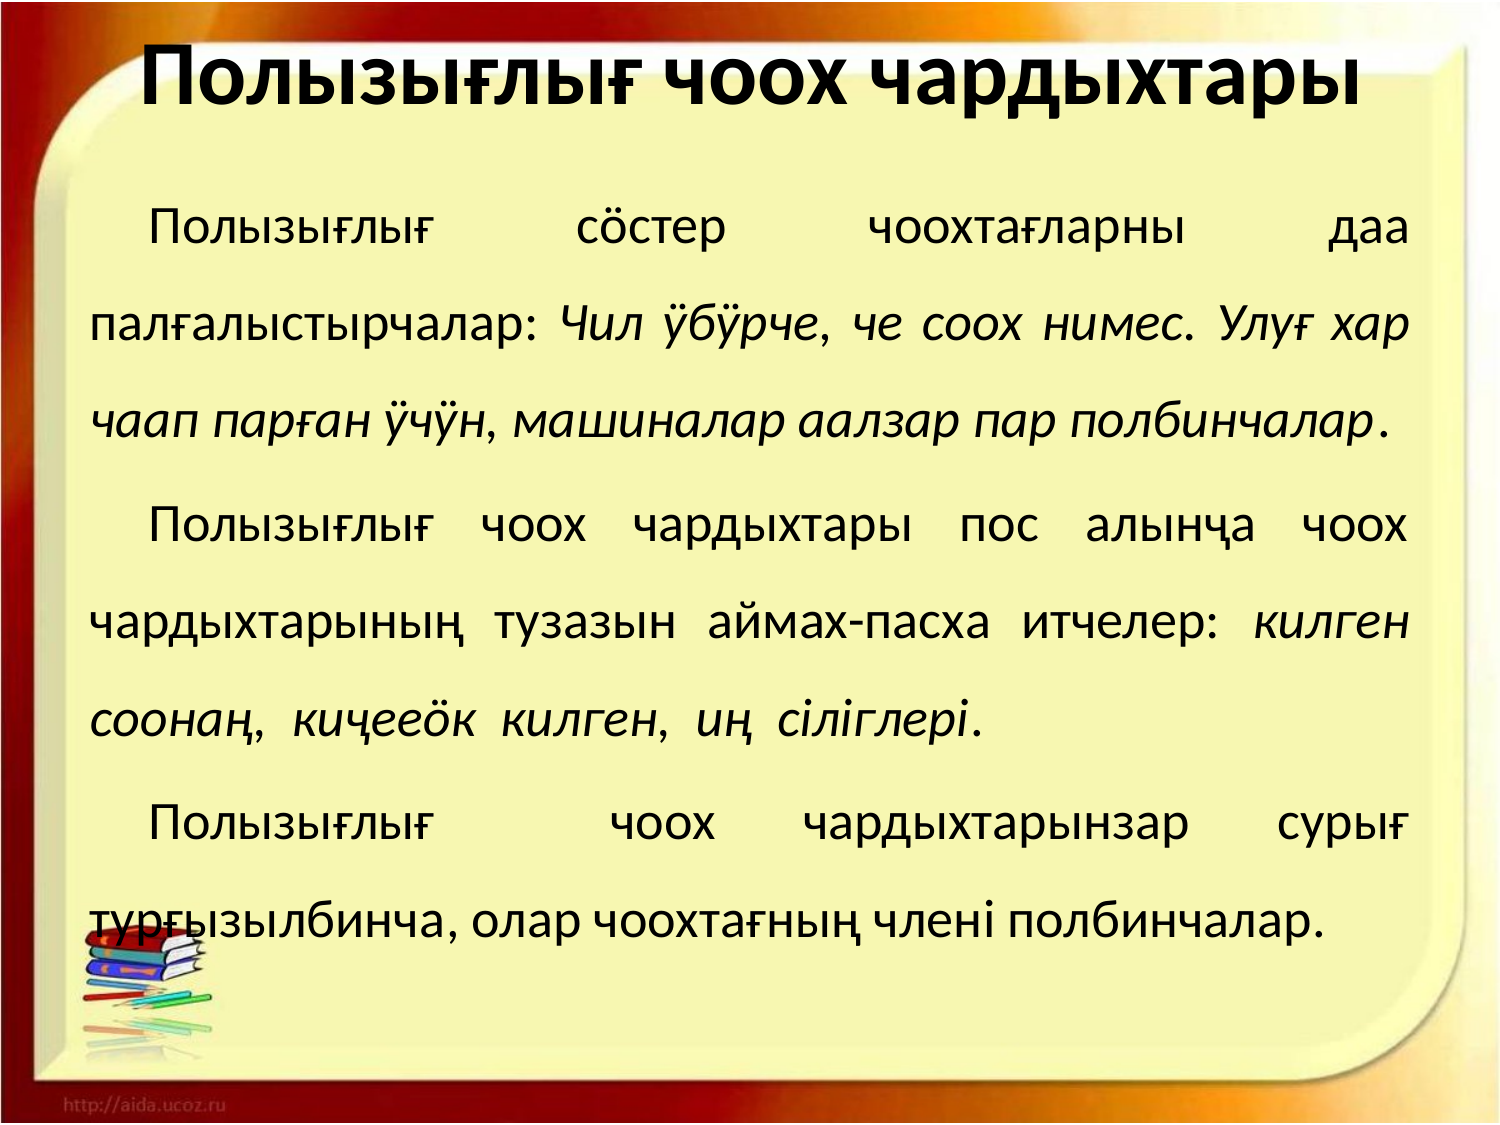

# Полызығлығ чоох чардыхтары
Полызығлығ сӧстер чоохтағларны даа палғалыстырчалар: Чил ӱбӱрче, че соох нимес. Улуғ хар чаап парған ӱчӱн, машиналар аалзар пар полбинчалар.
Полызығлығ чоох чардыхтары пос алынҷа чоох чардыхтарының тузазын аймах-пасха итчелер: килген соонаң, киҷееӧк килген, иң сiлiглерi.
Полызығлығ чоох чардыхтарынзар сурығ турғызылбинча, олар чоохтағның членi полбинчалар.